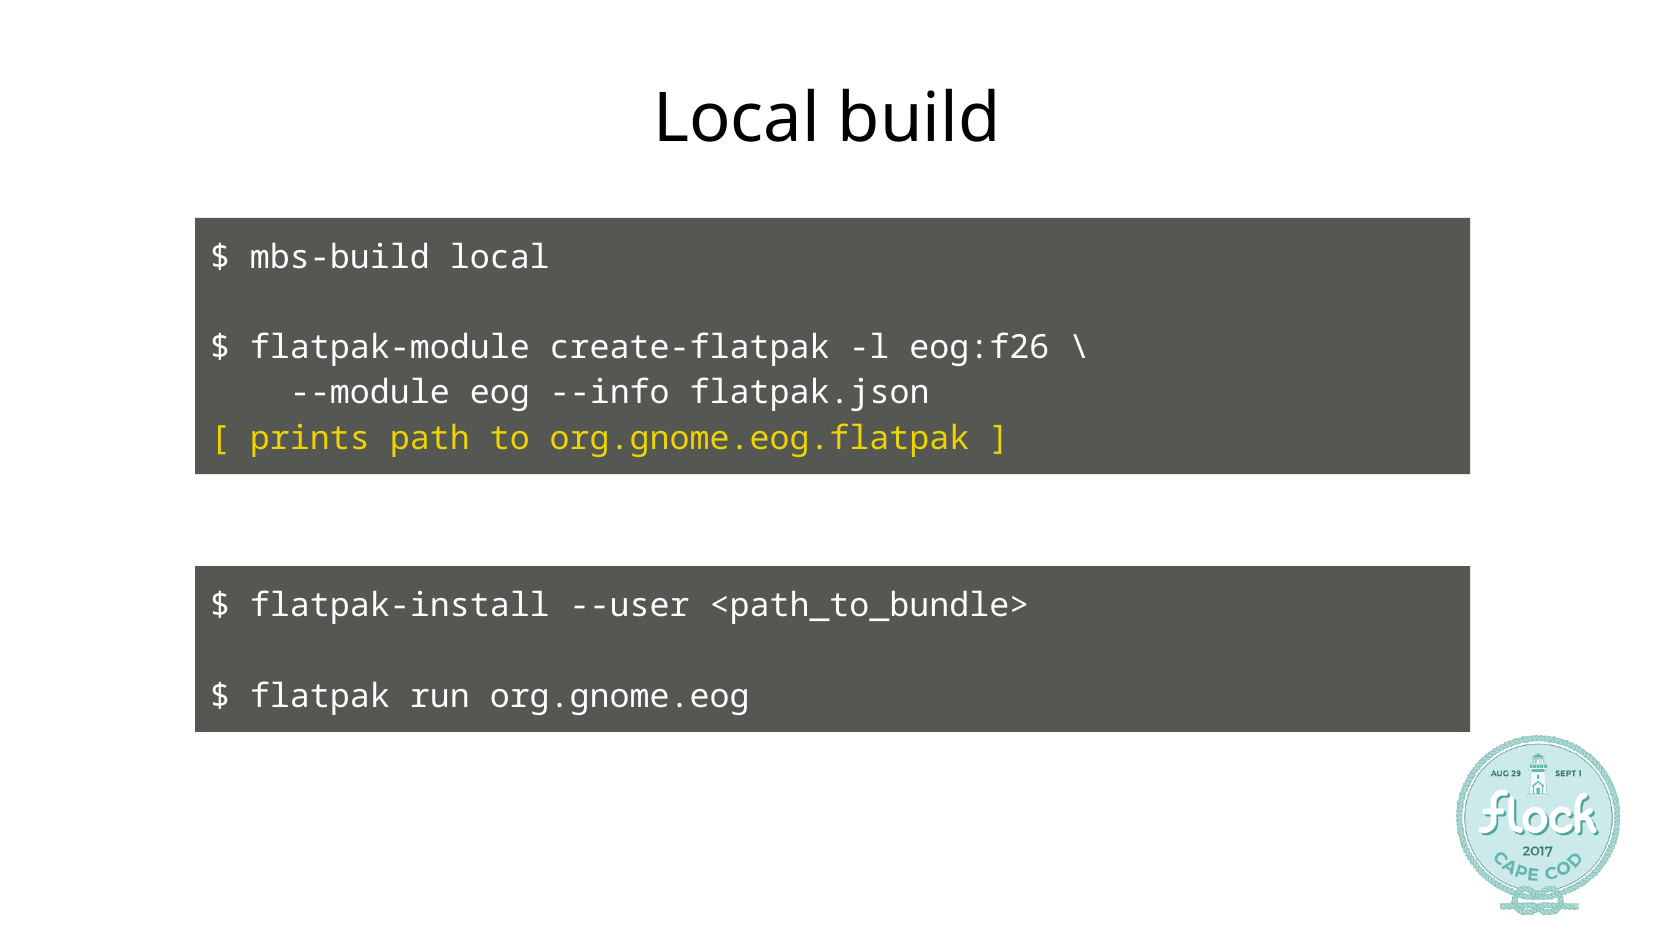

# Local build
$ mbs-build local
$ flatpak-module create-flatpak -l eog:f26 \
 --module eog --info flatpak.json
[ prints path to org.gnome.eog.flatpak ]
$ flatpak-install --user <path_to_bundle>
$ flatpak run org.gnome.eog